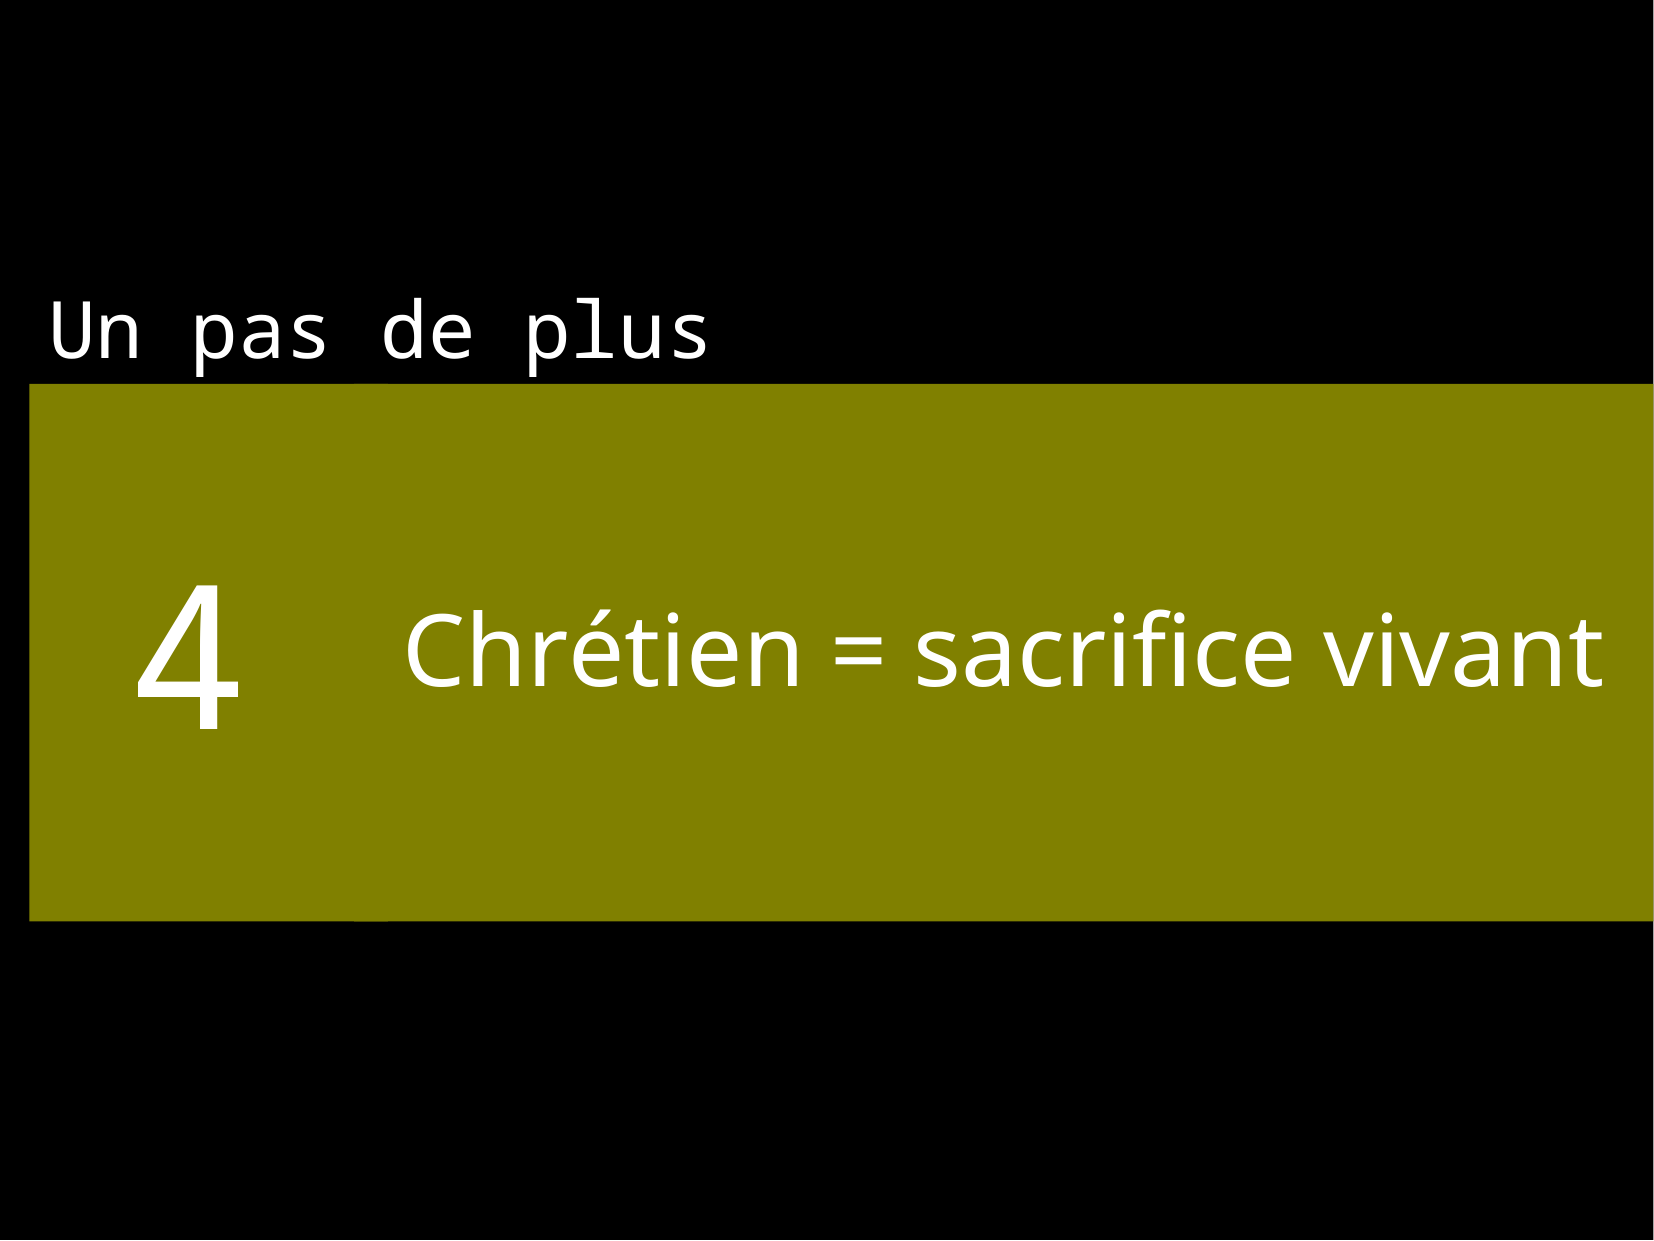

Un pas de plus
Chrétien = sacrifice vivant
4